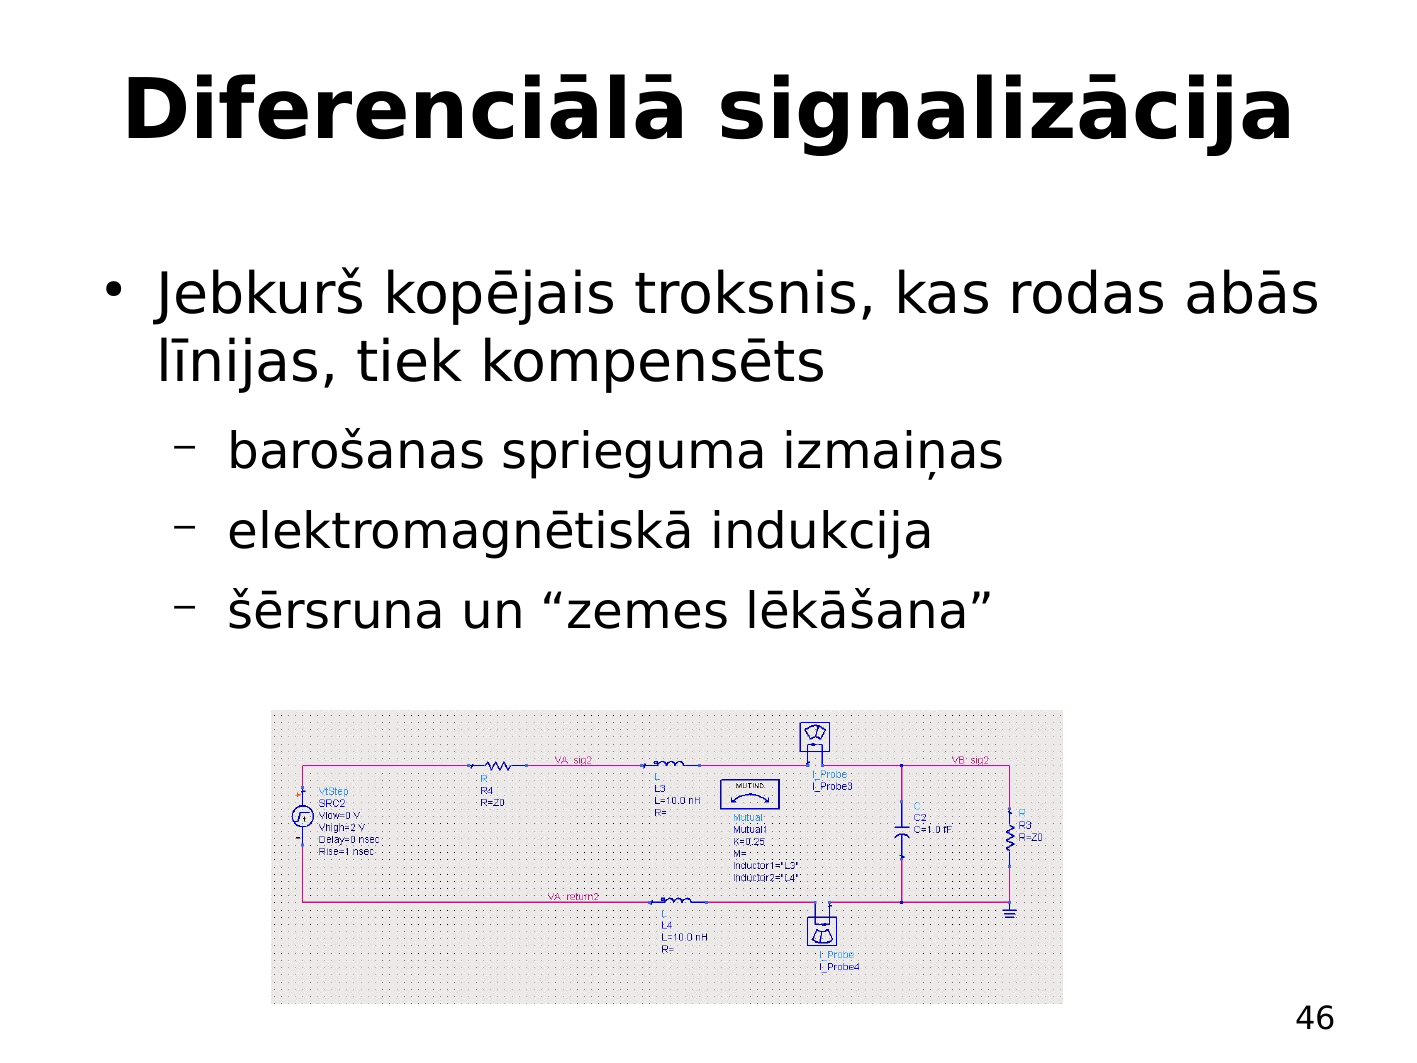

# Diferenciālā signalizācija
Jebkurš kopējais troksnis, kas rodas abās līnijas, tiek kompensēts
barošanas sprieguma izmaiņas
elektromagnētiskā indukcija
šērsruna un “zemes lēkāšana”